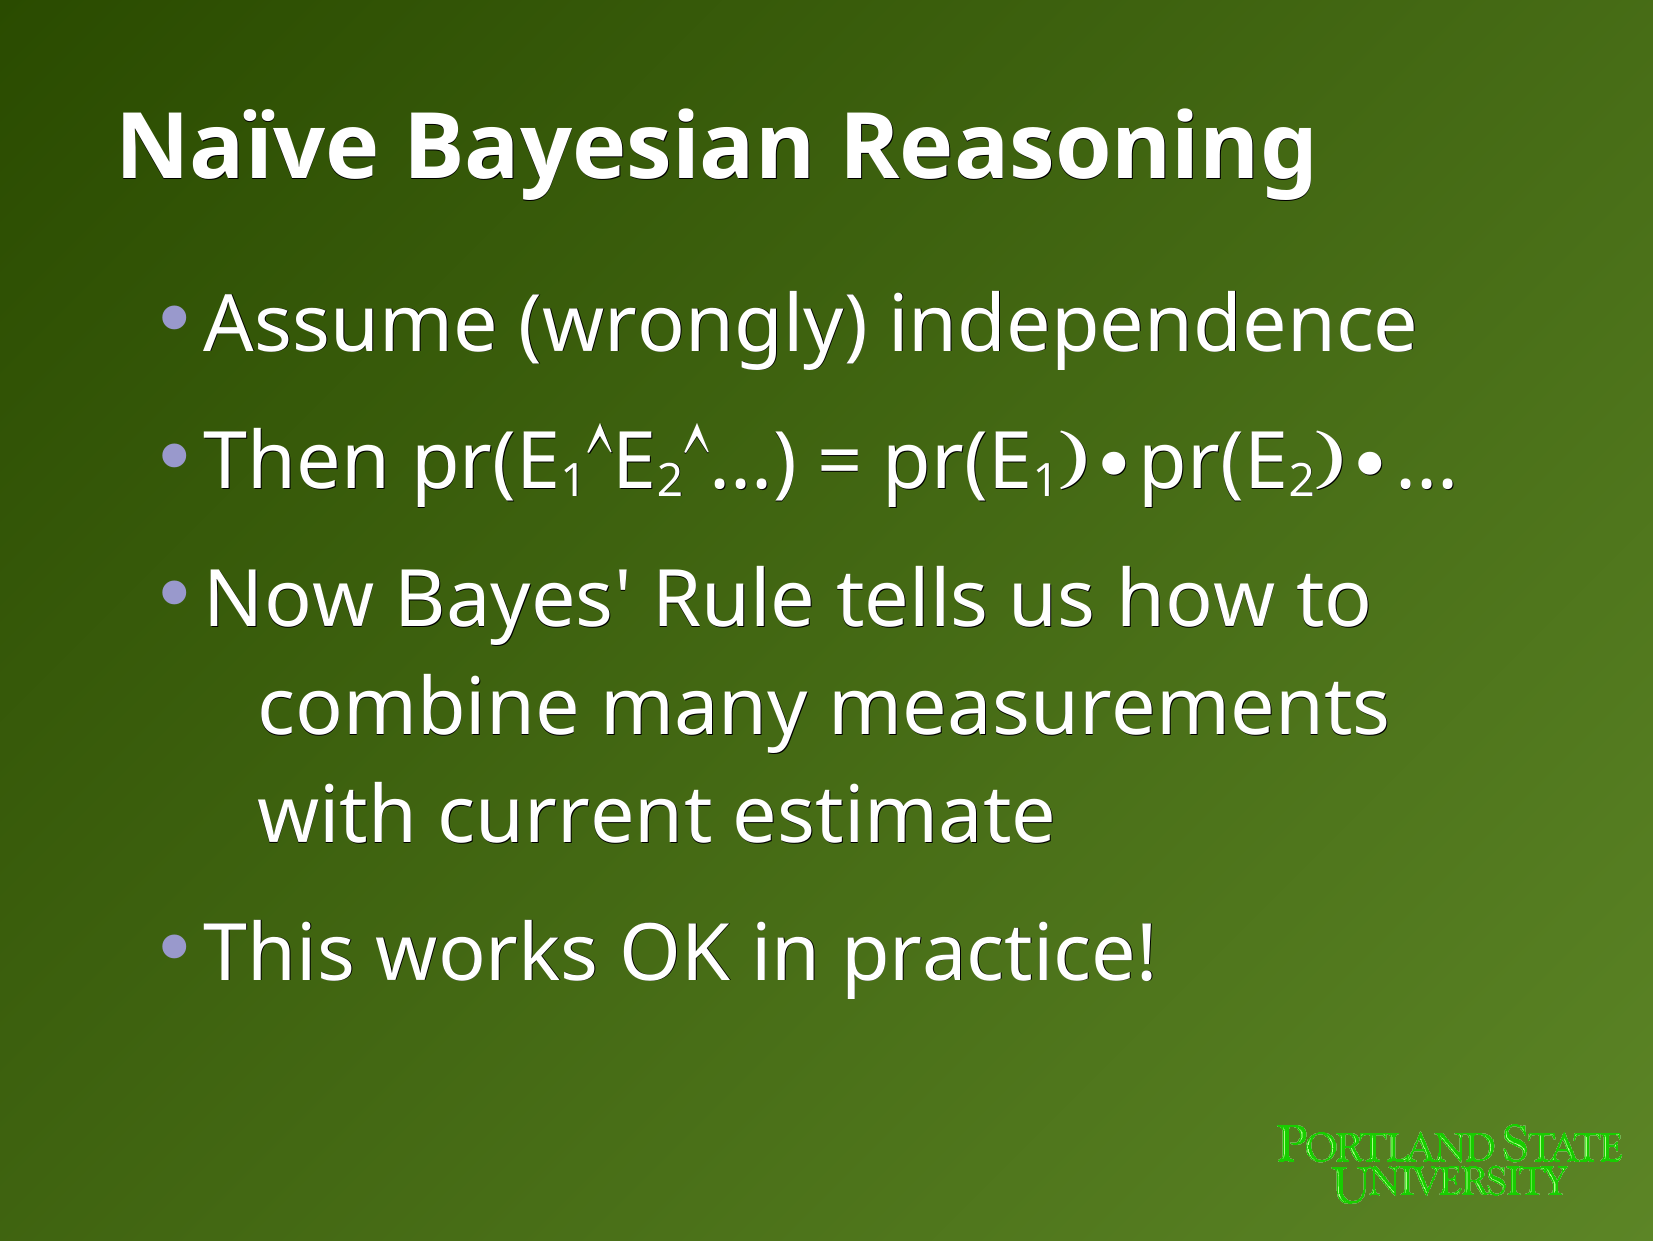

# Naïve Bayesian Reasoning
Assume (wrongly) independence
Then pr(E1E2...) = pr(E1)∙pr(E2)∙...
Now Bayes' Rule tells us how to combine many measurements with current estimate
This works OK in practice!